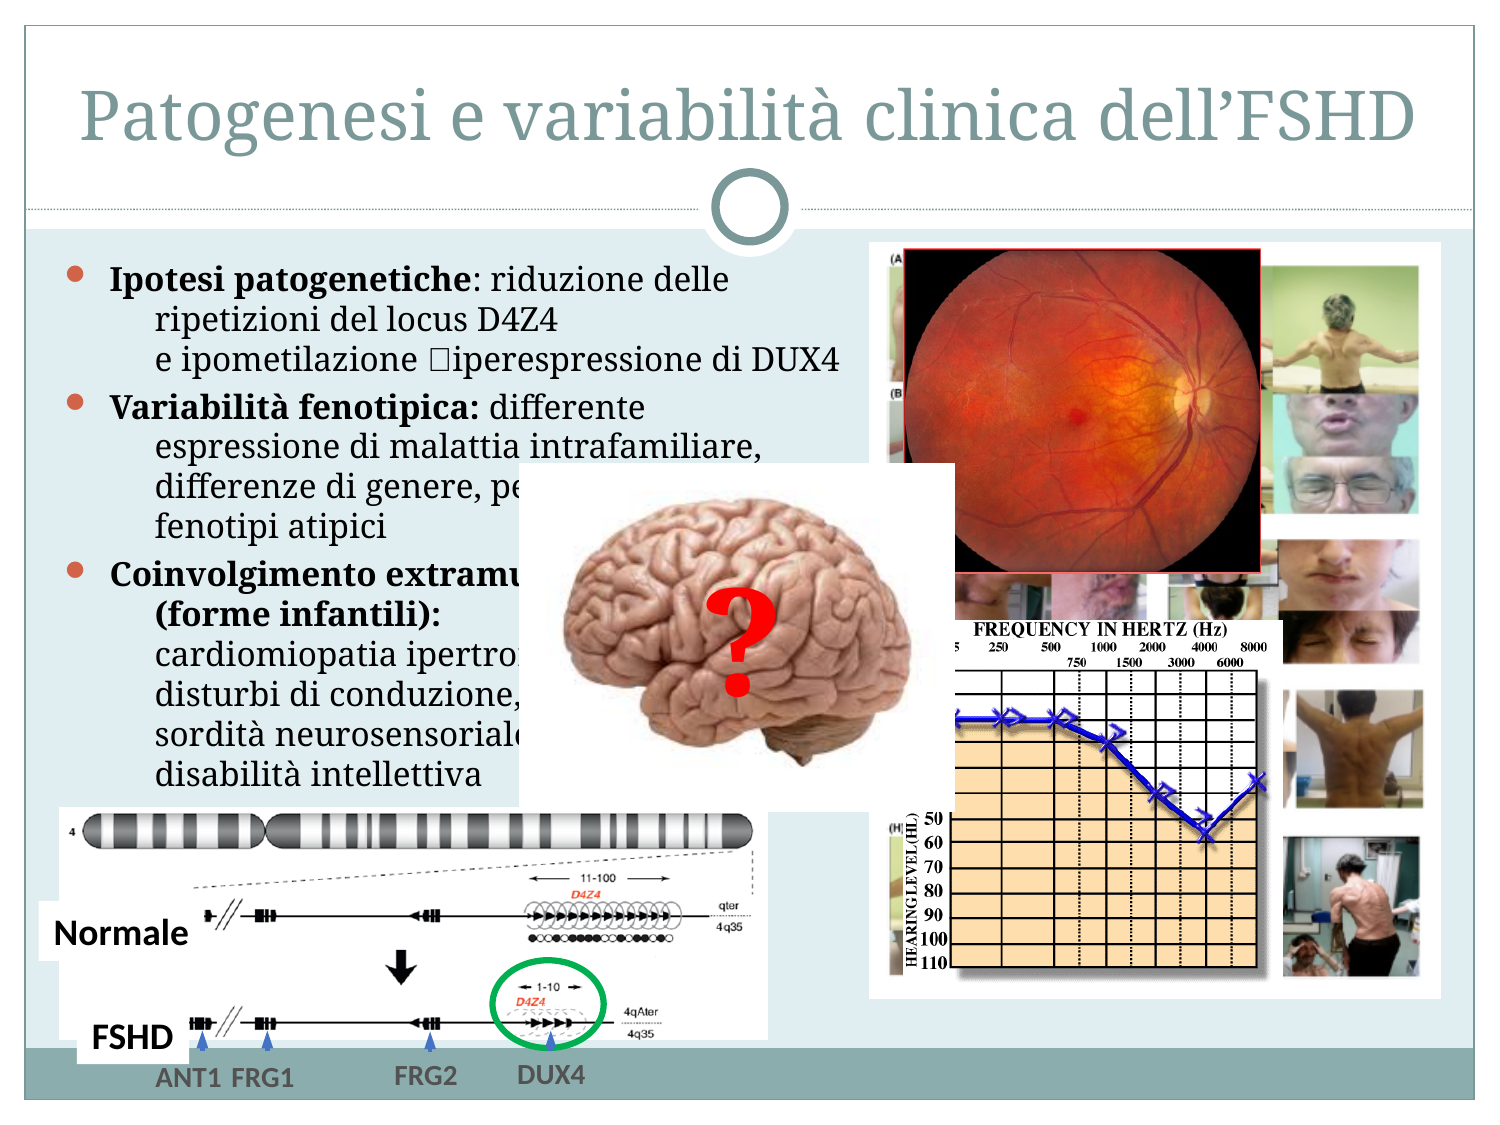

# Patogenesi e variabilità clinica dell’FSHD
Ipotesi patogenetiche: riduzione delle
ripetizioni del locus D4Z4
e ipometilazione iperespressione di DUX4
Variabilità fenotipica: differente
espressione di malattia intrafamiliare,
differenze di genere, penetranza incompleta,
fenotipi atipici
Coinvolgimento extramuscolare
(forme infantili):
cardiomiopatia ipertrofica, aritmie e
disturbi di conduzione, retinopatia vasculopatica,
sordità neurosensoriale, epilessia,
disabilità intellettiva
?
Normale
FSHD
DUX4
FRG2
ANT1
FRG1